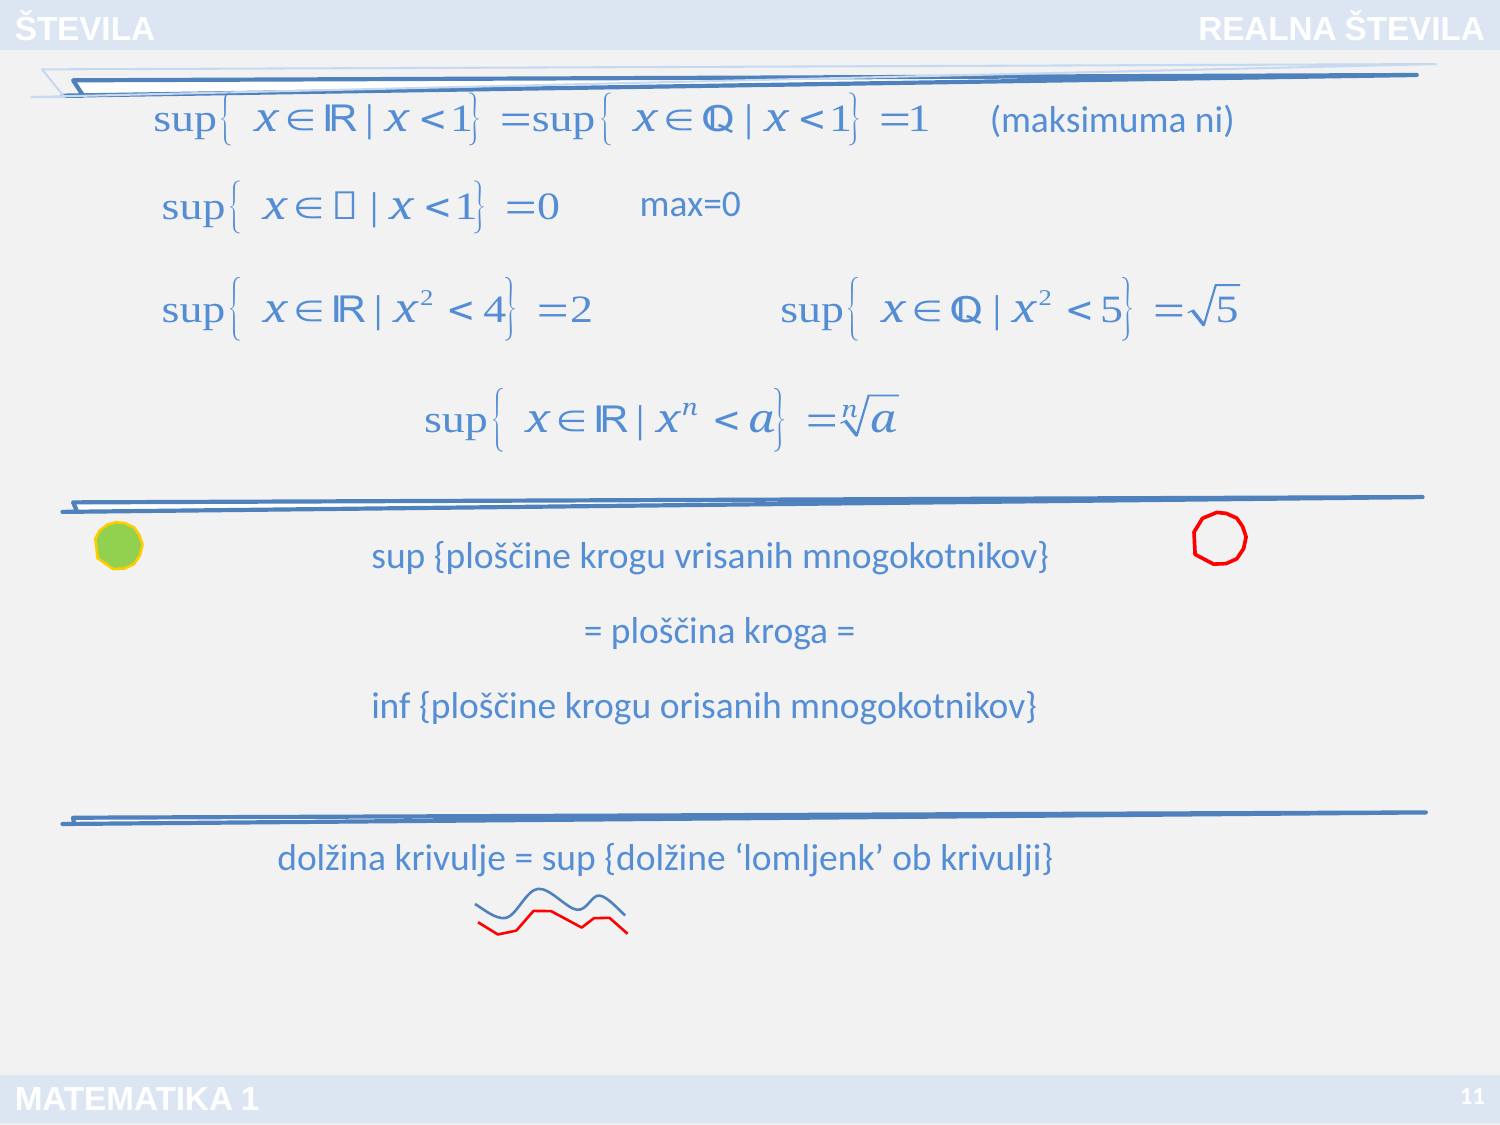

ŠTEVILA
REALNA ŠTEVILA
(maksimuma ni)
max=0
sup {ploščine krogu vrisanih mnogokotnikov}
= ploščina kroga =
inf {ploščine krogu orisanih mnogokotnikov}
dolžina krivulje = sup {dolžine ‘lomljenk’ ob krivulji}
MATEMATIKA 1